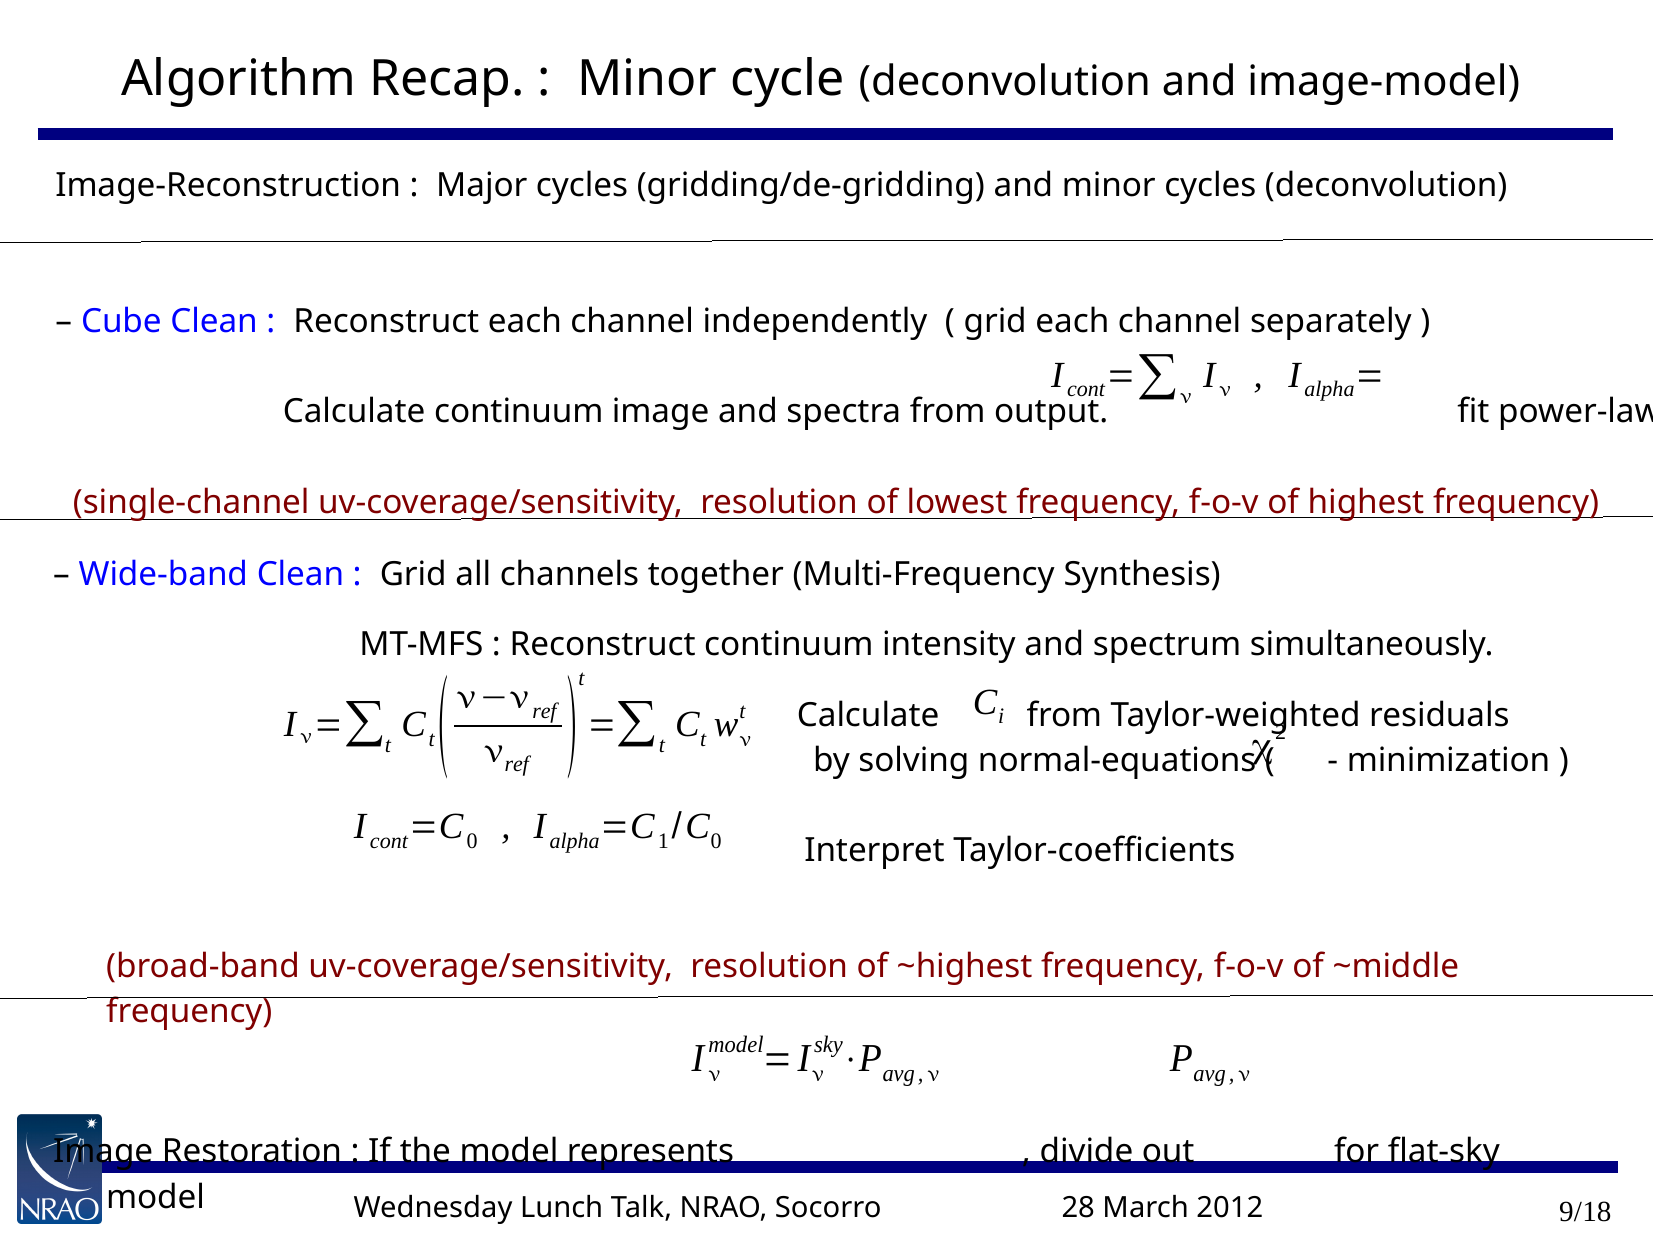

# Algorithm Recap. : Minor cycle (deconvolution and image-model)
Image-Reconstruction : Major cycles (gridding/de-gridding) and minor cycles (deconvolution)
– Cube Clean : Reconstruct each channel independently ( grid each channel separately )
 Calculate continuum image and spectra from output. fit power-law
 (single-channel uv-coverage/sensitivity, resolution of lowest frequency, f-o-v of highest frequency)
– Wide-band Clean : Grid all channels together (Multi-Frequency Synthesis)
 MT-MFS : Reconstruct continuum intensity and spectrum simultaneously.
 Calculate from Taylor-weighted residuals by solving normal-equations ( - minimization ) Interpret Taylor-coefficients
 (broad-band uv-coverage/sensitivity, resolution of ~highest frequency, f-o-v of ~middle frequency)
Image Restoration : If the model represents , divide out for flat-sky model
9